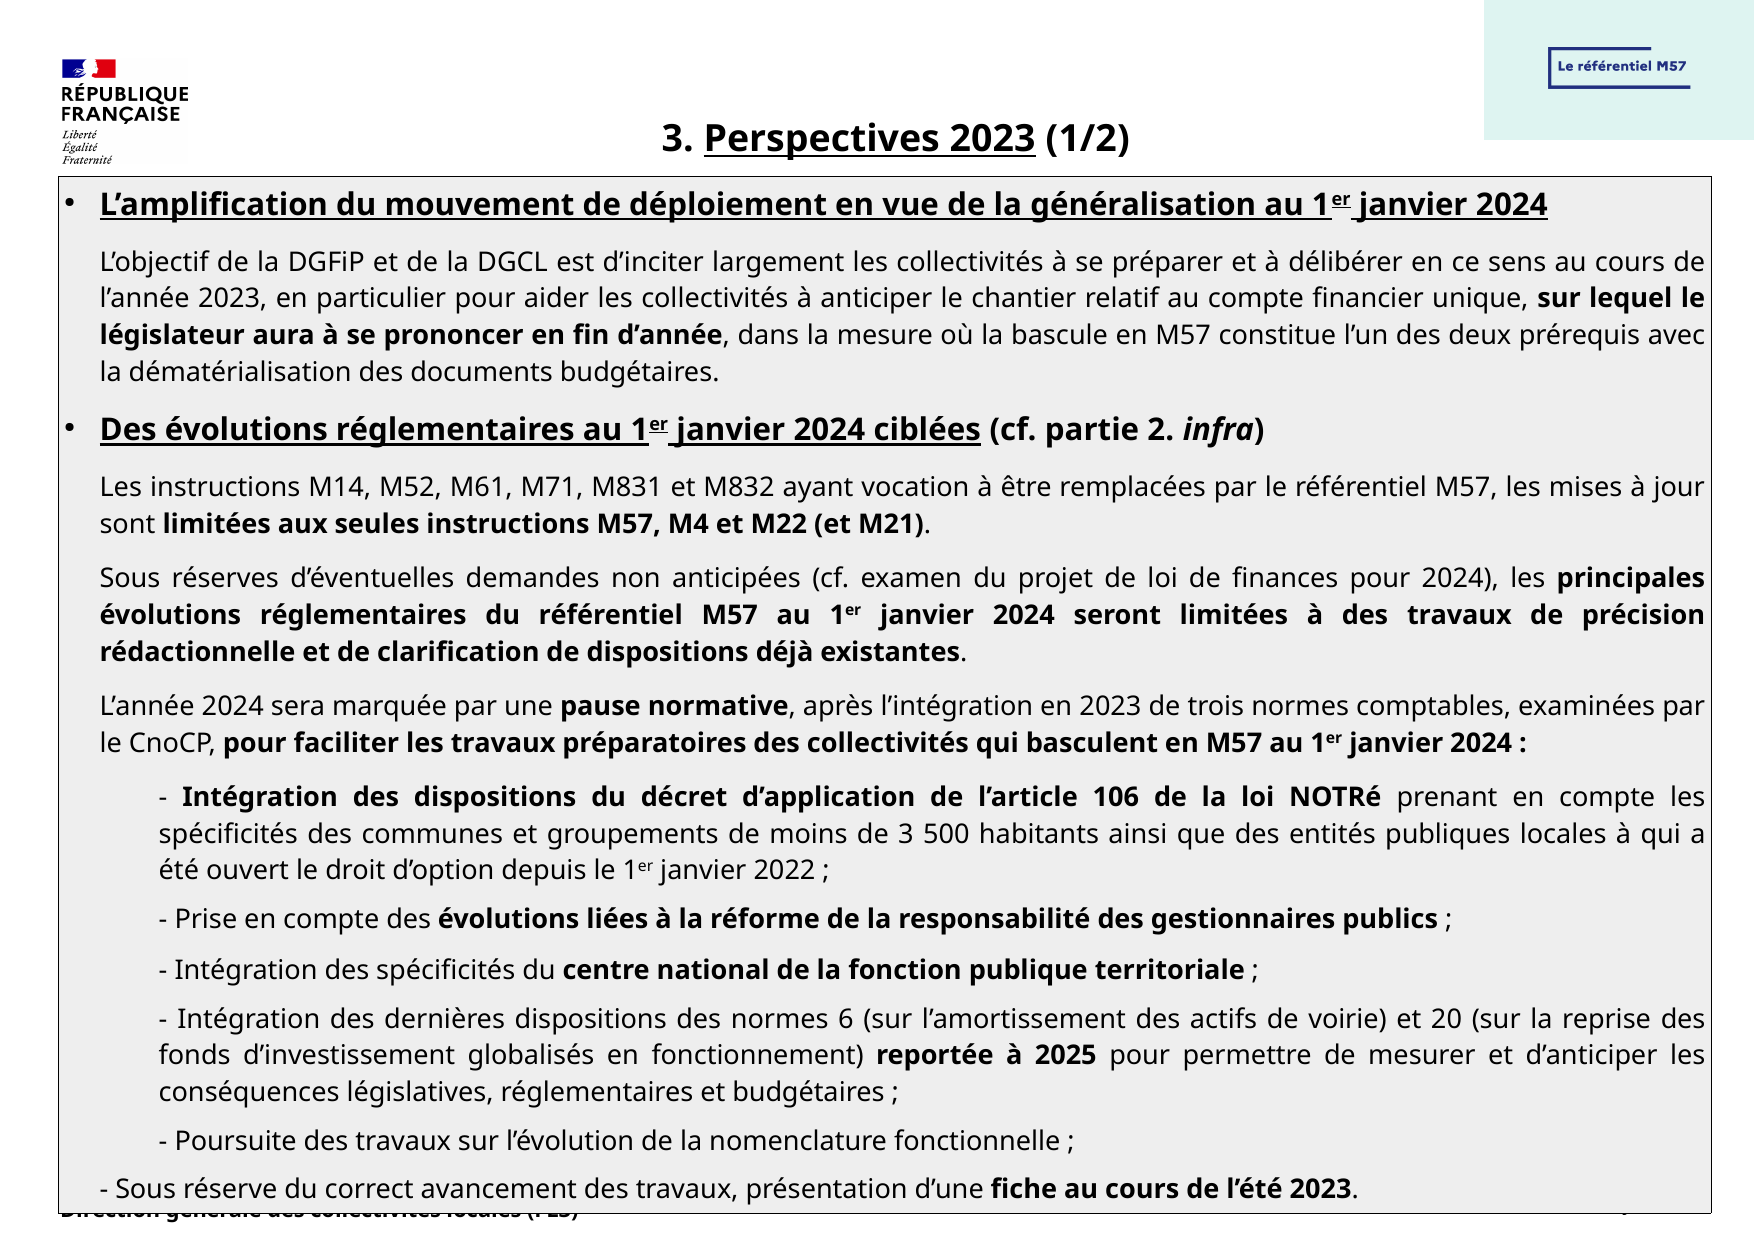

3. Perspectives 2023 (1/2)
| L’amplification du mouvement de déploiement en vue de la généralisation au 1er janvier 2024 L’objectif de la DGFiP et de la DGCL est d’inciter largement les collectivités à se préparer et à délibérer en ce sens au cours de l’année 2023, en particulier pour aider les collectivités à anticiper le chantier relatif au compte financier unique, sur lequel le législateur aura à se prononcer en fin d’année, dans la mesure où la bascule en M57 constitue l’un des deux prérequis avec la dématérialisation des documents budgétaires. Des évolutions réglementaires au 1er janvier 2024 ciblées (cf. partie 2. infra) Les instructions M14, M52, M61, M71, M831 et M832 ayant vocation à être remplacées par le référentiel M57, les mises à jour sont limitées aux seules instructions M57, M4 et M22 (et M21). Sous réserves d’éventuelles demandes non anticipées (cf. examen du projet de loi de finances pour 2024), les principales évolutions réglementaires du référentiel M57 au 1er janvier 2024 seront limitées à des travaux de précision rédactionnelle et de clarification de dispositions déjà existantes. L’année 2024 sera marquée par une pause normative, après l’intégration en 2023 de trois normes comptables, examinées par le CnoCP, pour faciliter les travaux préparatoires des collectivités qui basculent en M57 au 1er janvier 2024 : - Intégration des dispositions du décret d’application de l’article 106 de la loi NOTRé prenant en compte les spécificités des communes et groupements de moins de 3 500 habitants ainsi que des entités publiques locales à qui a été ouvert le droit d’option depuis le 1er janvier 2022 ; - Prise en compte des évolutions liées à la réforme de la responsabilité des gestionnaires publics ; - Intégration des spécificités du centre national de la fonction publique territoriale ; - Intégration des dernières dispositions des normes 6 (sur l’amortissement des actifs de voirie) et 20 (sur la reprise des fonds d’investissement globalisés en fonctionnement) reportée à 2025 pour permettre de mesurer et d’anticiper les conséquences législatives, réglementaires et budgétaires ; - Poursuite des travaux sur l’évolution de la nomenclature fonctionnelle ; - Sous réserve du correct avancement des travaux, présentation d’une fiche au cours de l’été 2023. |
| --- |